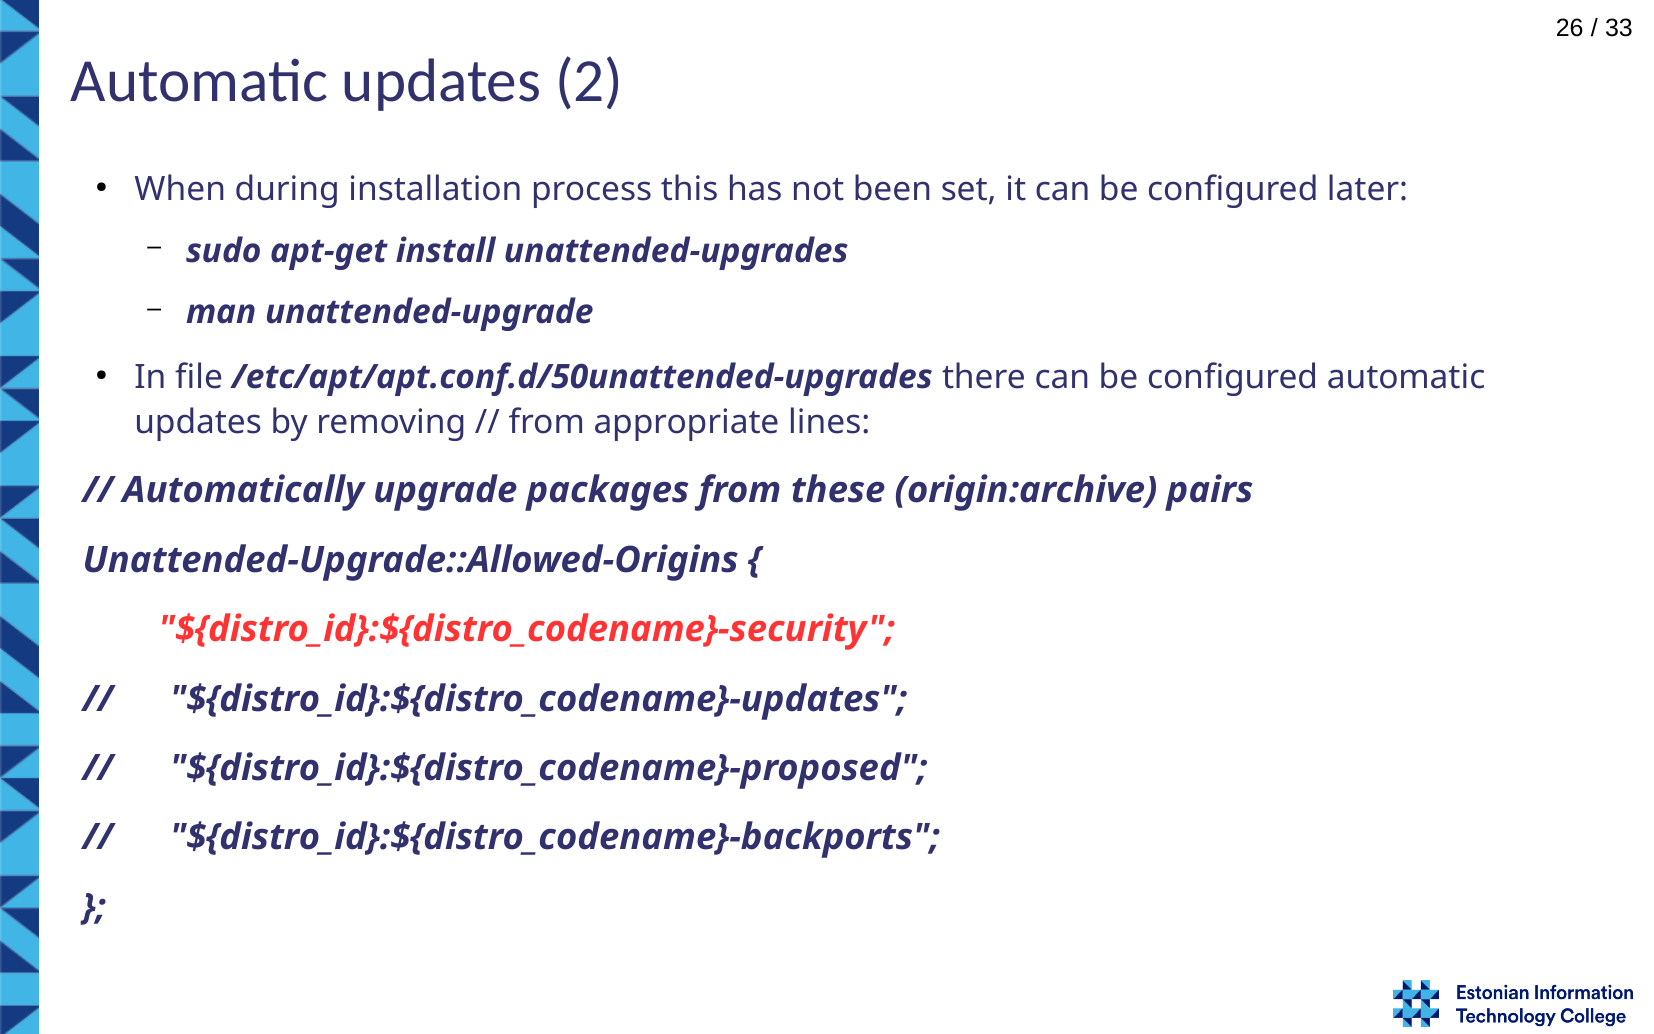

# Automatic updates (2)
When during installation process this has not been set, it can be configured later:
sudo apt-get install unattended-upgrades
man unattended-upgrade
In file /etc/apt/apt.conf.d/50unattended-upgrades there can be configured automatic updates by removing // from appropriate lines:
// Automatically upgrade packages from these (origin:archive) pairs
Unattended-Upgrade::Allowed-Origins {
 "${distro_id}:${distro_codename}-security";
// "${distro_id}:${distro_codename}-updates";
// "${distro_id}:${distro_codename}-proposed";
// "${distro_id}:${distro_codename}-backports";
};